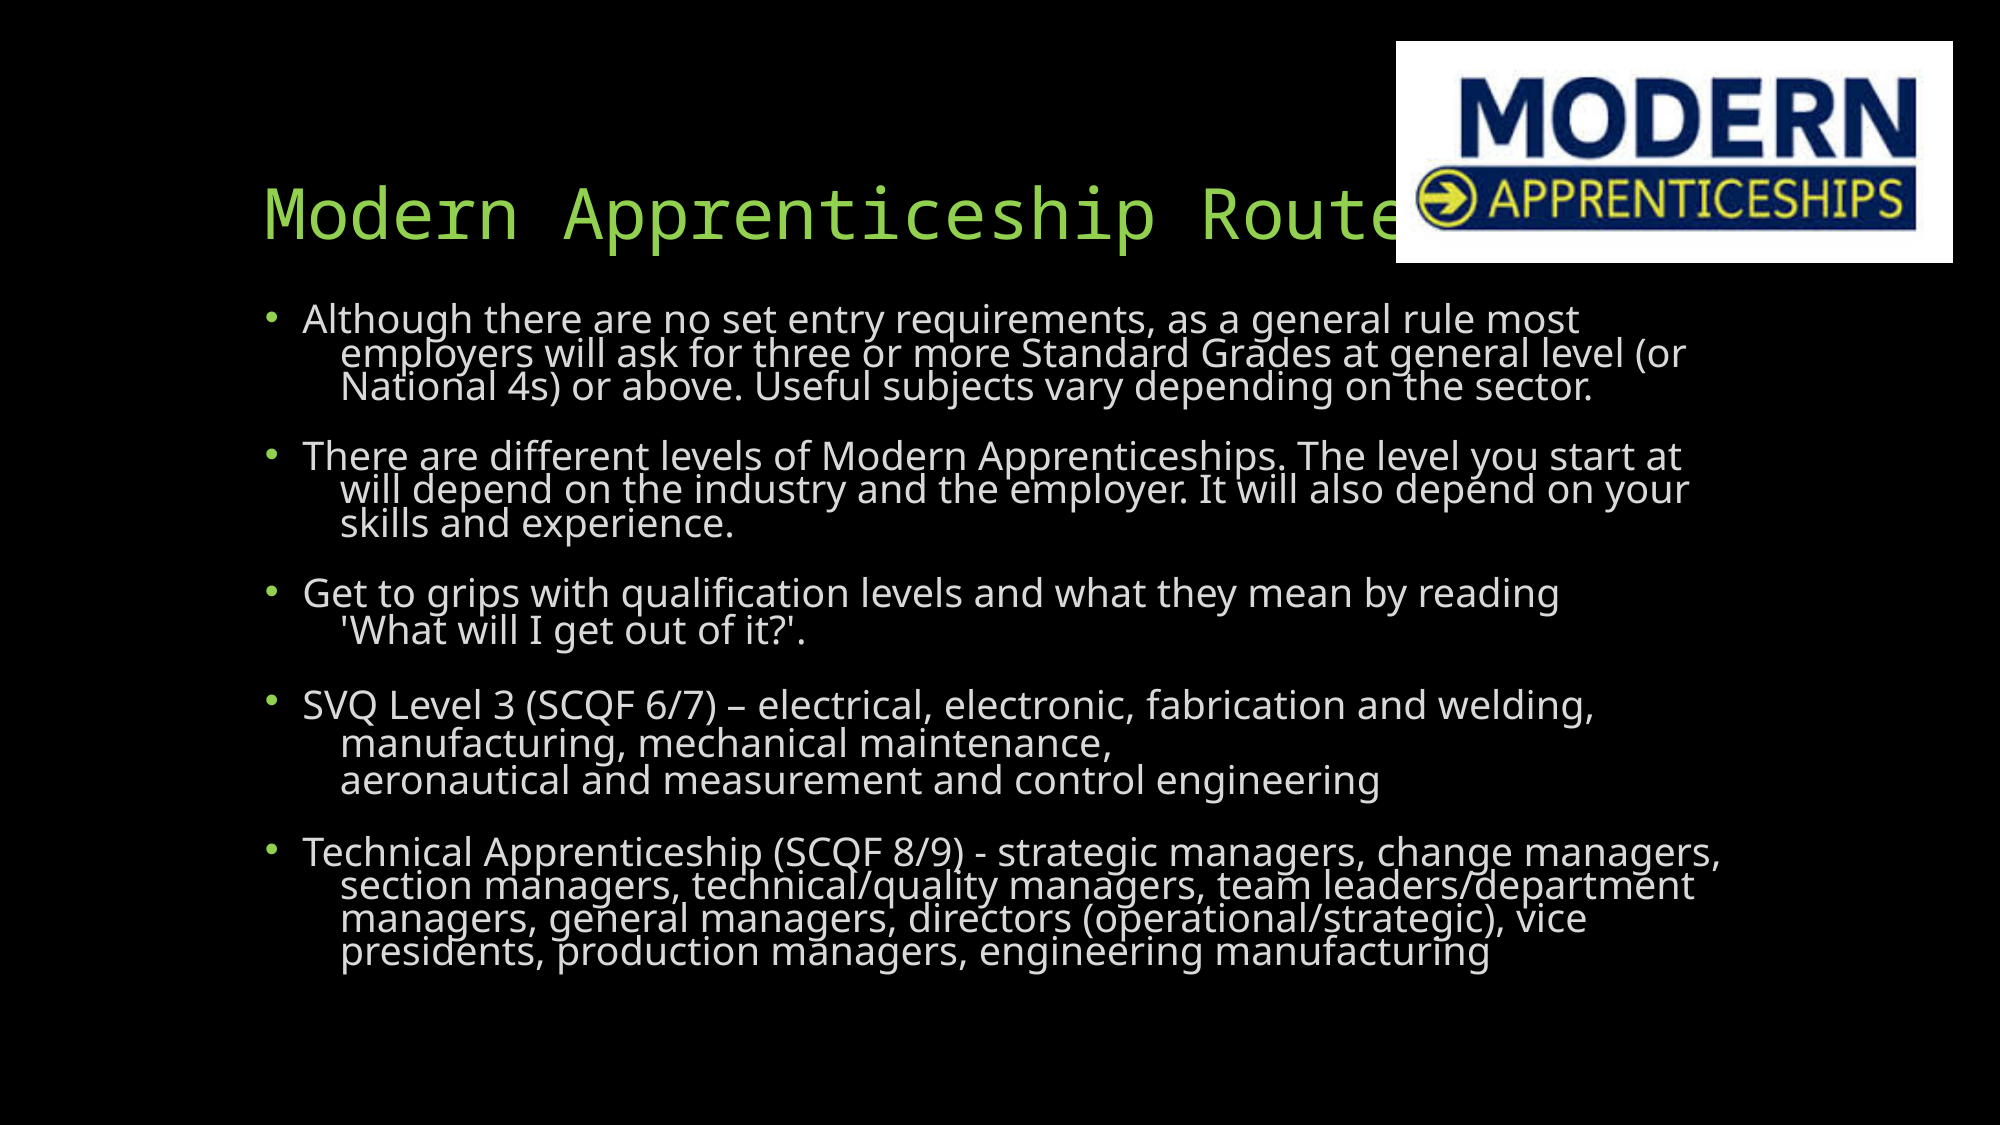

# Modern Apprenticeship Route
Although there are no set entry requirements, as a general rule most employers will ask for three or more Standard Grades at general level (or National 4s) or above. Useful subjects vary depending on the sector.
There are different levels of Modern Apprenticeships. The level you start at will depend on the industry and the employer. It will also depend on your skills and experience.
Get to grips with qualification levels and what they mean by reading 'What will I get out of it?'.
SVQ Level 3 (SCQF 6/7) – electrical, electronic, fabrication and welding,manufacturing, mechanical maintenance, aeronautical and measurement and control engineering
Technical Apprenticeship (SCQF 8/9) - strategic managers, change managers, section managers, technical/quality managers, team leaders/department managers, general managers, directors (operational/strategic), vice presidents, production managers, engineering manufacturing